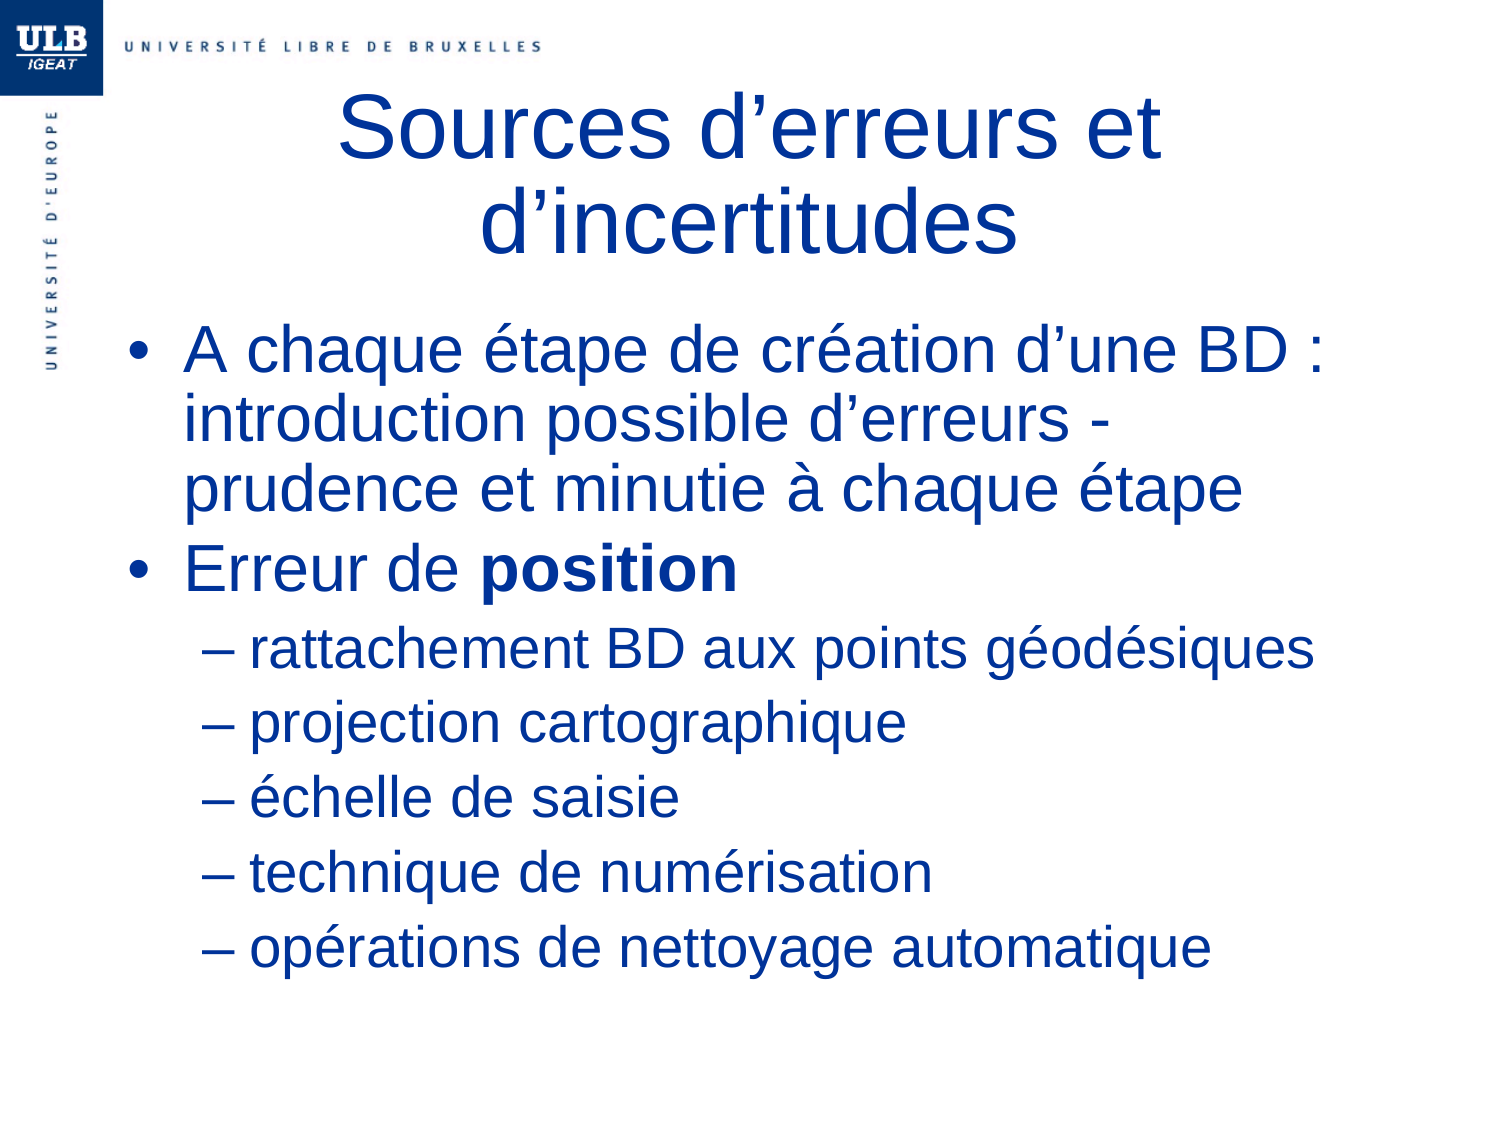

# Sources d’erreurs et d’incertitudes
A chaque étape de création d’une BD : introduction possible d’erreurs - prudence et minutie à chaque étape
Erreur de position
rattachement BD aux points géodésiques
projection cartographique
échelle de saisie
technique de numérisation
opérations de nettoyage automatique